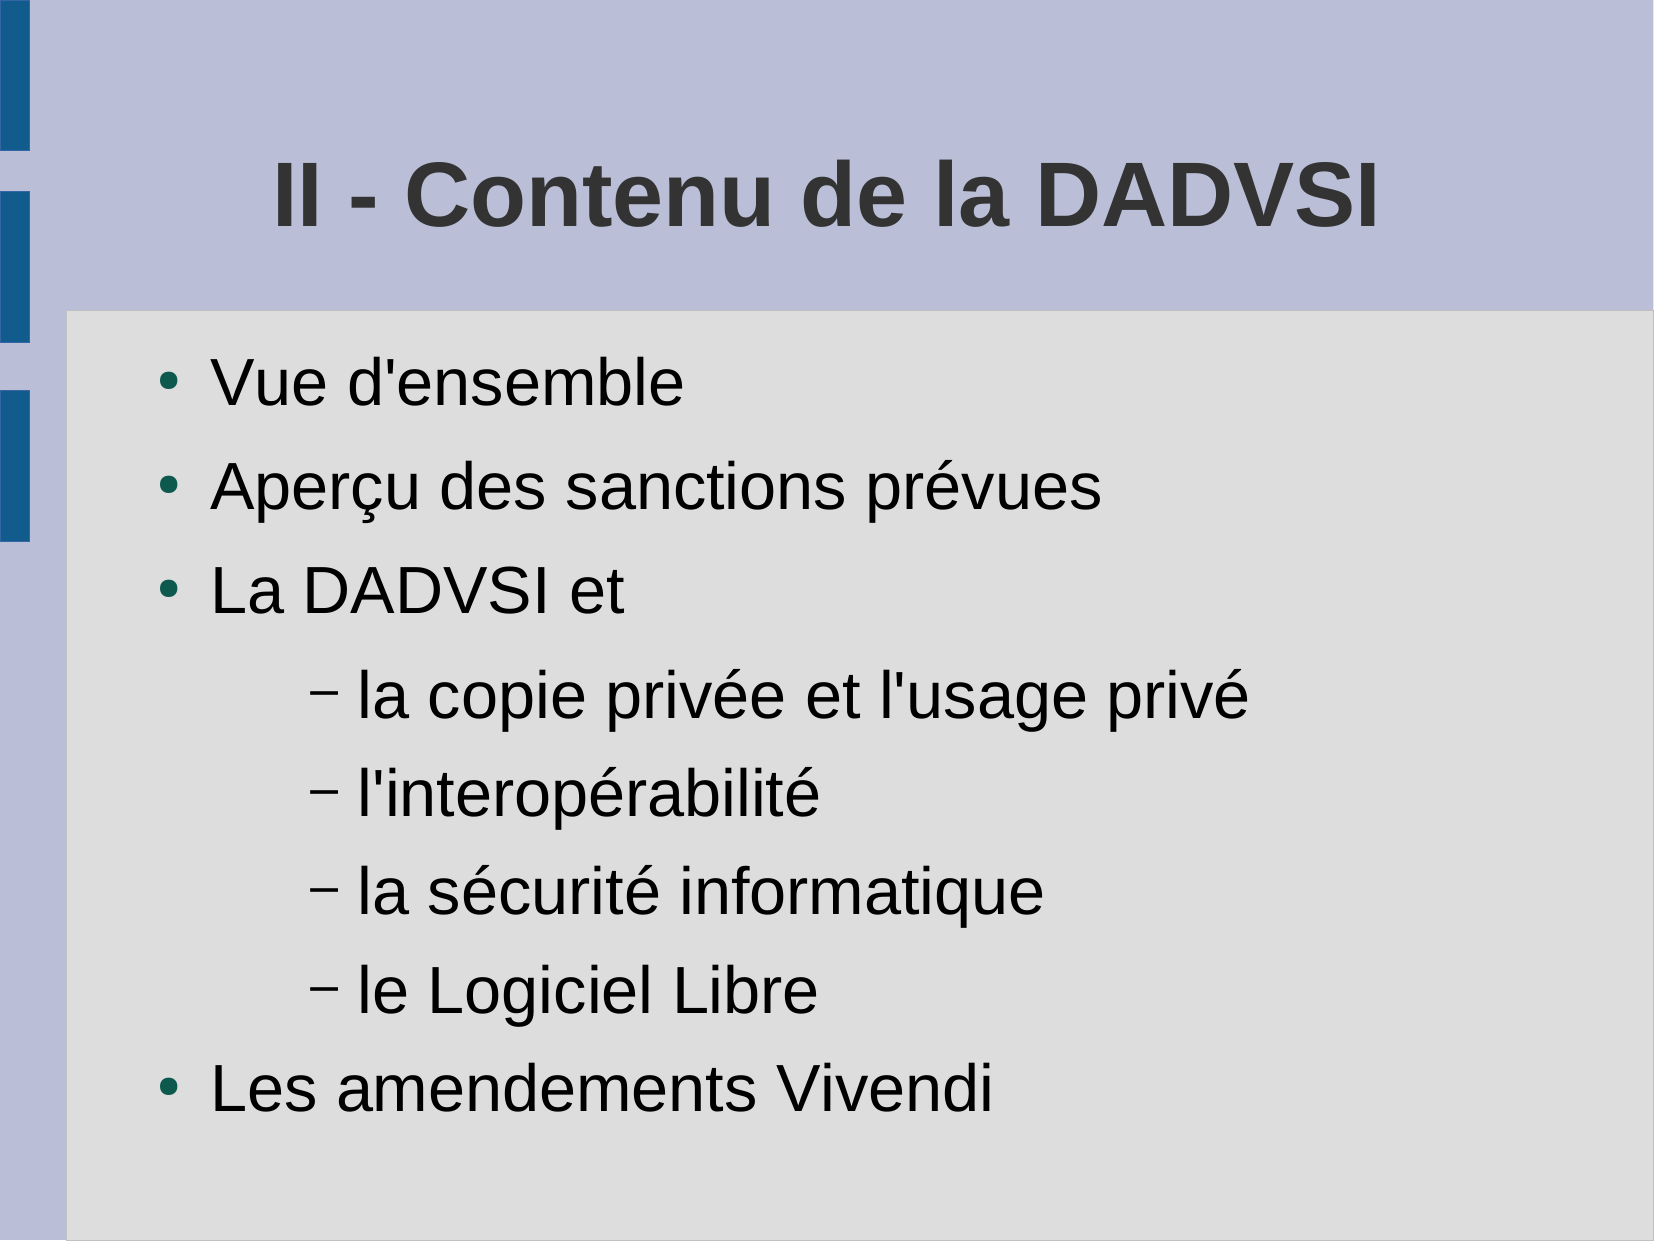

# II - Contenu de la DADVSI
Vue d'ensemble
Aperçu des sanctions prévues
La DADVSI et
la copie privée et l'usage privé
l'interopérabilité
la sécurité informatique
le Logiciel Libre
Les amendements Vivendi